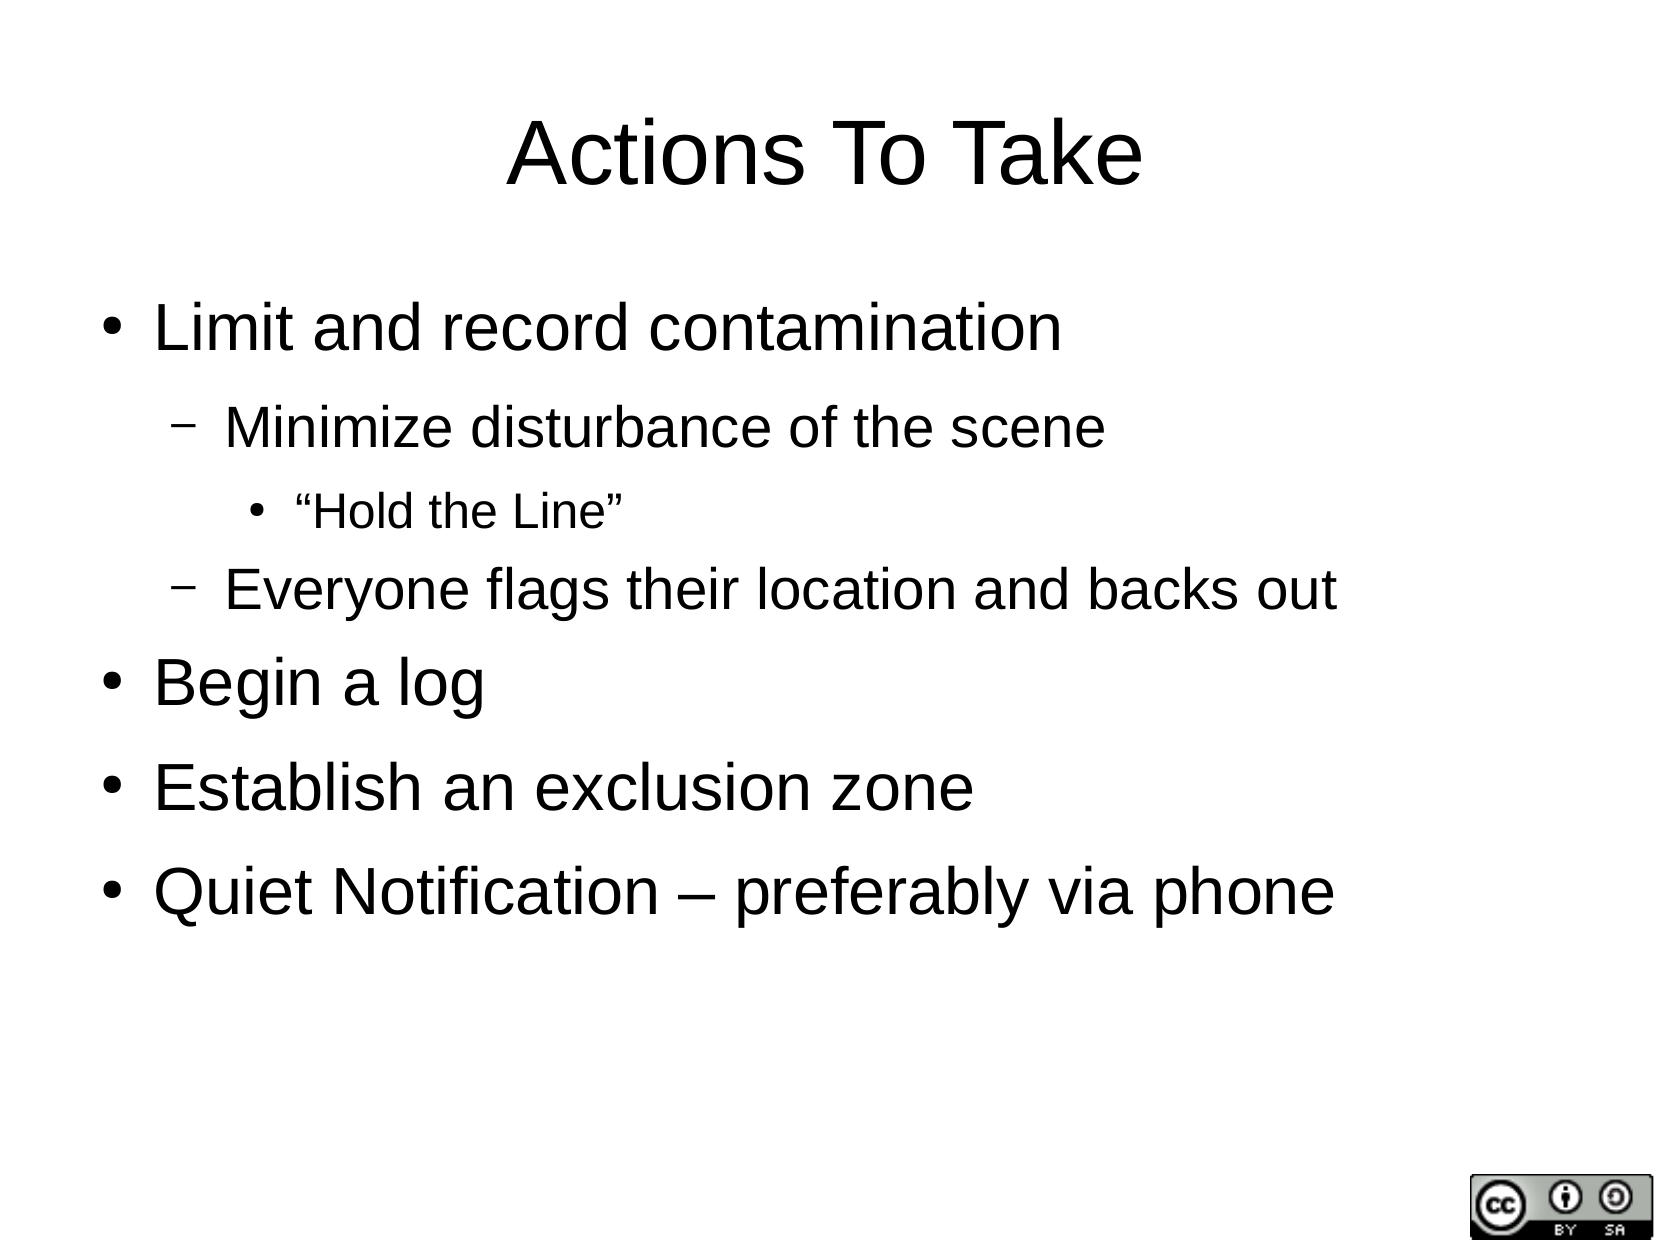

# Actions To Take
Limit and record contamination
Minimize disturbance of the scene
“Hold the Line”
Everyone flags their location and backs out
Begin a log
Establish an exclusion zone
Quiet Notification – preferably via phone